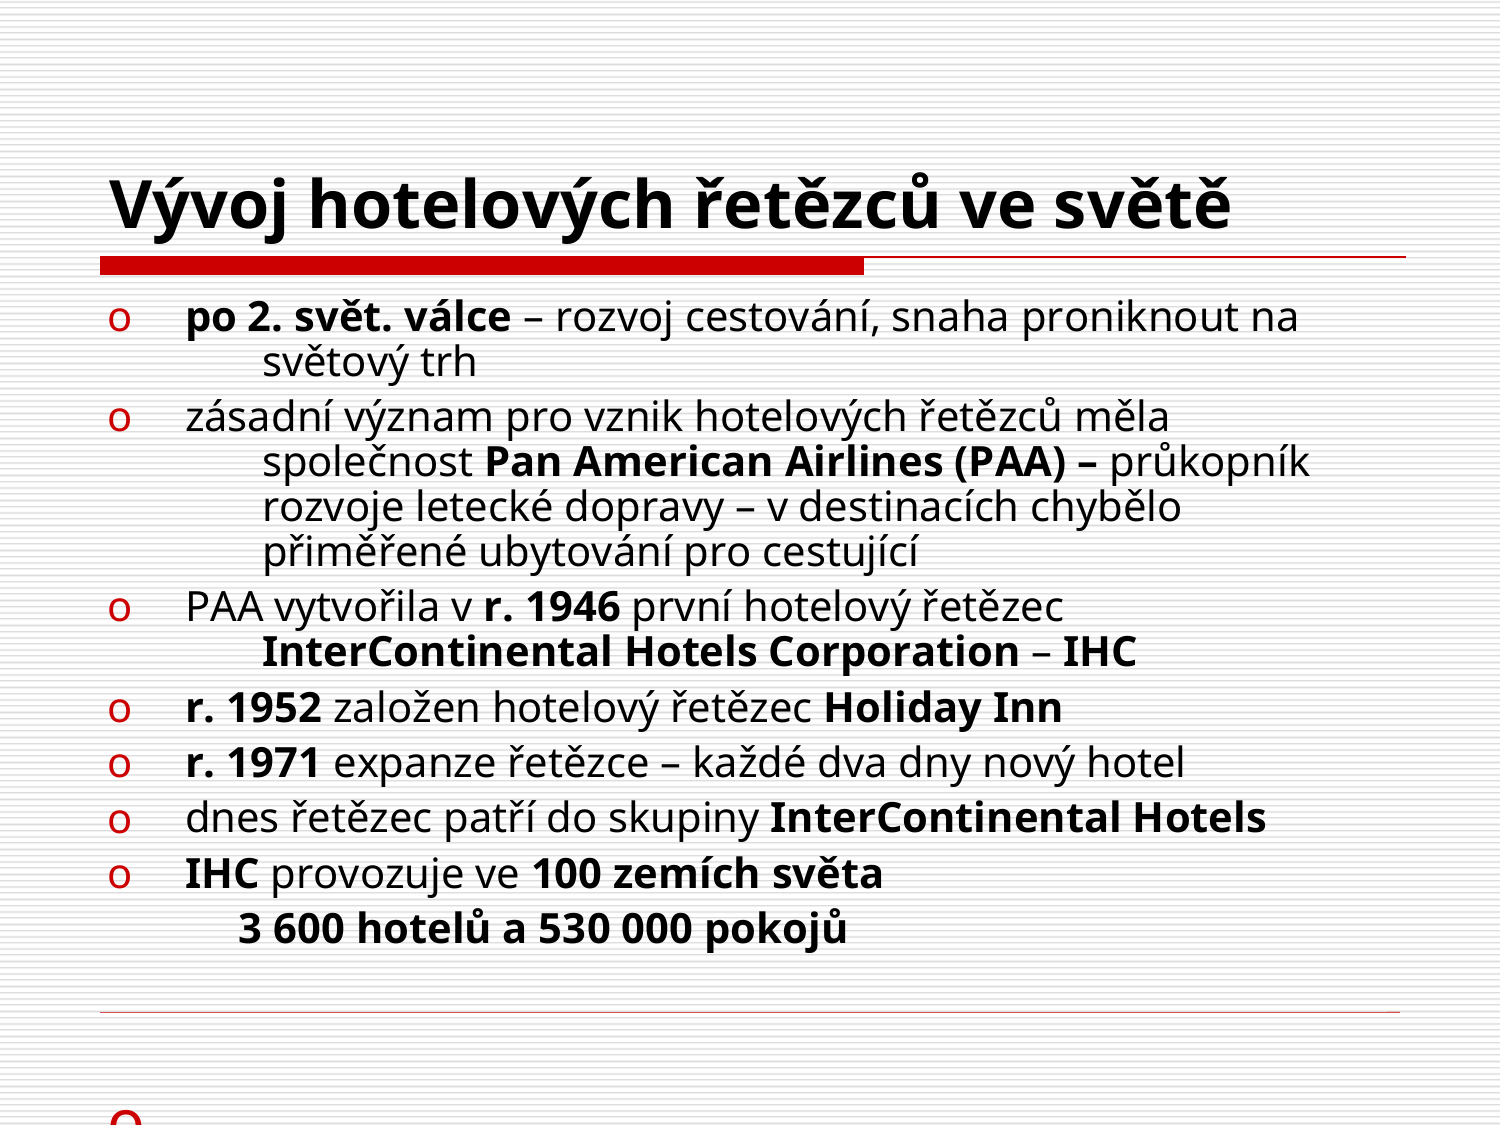

# Vývoj hotelových řetězců ve světě
po 2. svět. válce – rozvoj cestování, snaha proniknout na světový trh
zásadní význam pro vznik hotelových řetězců měla společnost Pan American Airlines (PAA) – průkopník rozvoje letecké dopravy – v destinacích chybělo přiměřené ubytování pro cestující
PAA vytvořila v r. 1946 první hotelový řetězec InterContinental Hotels Corporation – IHC
r. 1952 založen hotelový řetězec Holiday Inn
r. 1971 expanze řetězce – každé dva dny nový hotel
dnes řetězec patří do skupiny InterContinental Hotels
IHC provozuje ve 100 zemích světa
 3 600 hotelů a 530 000 pokojů